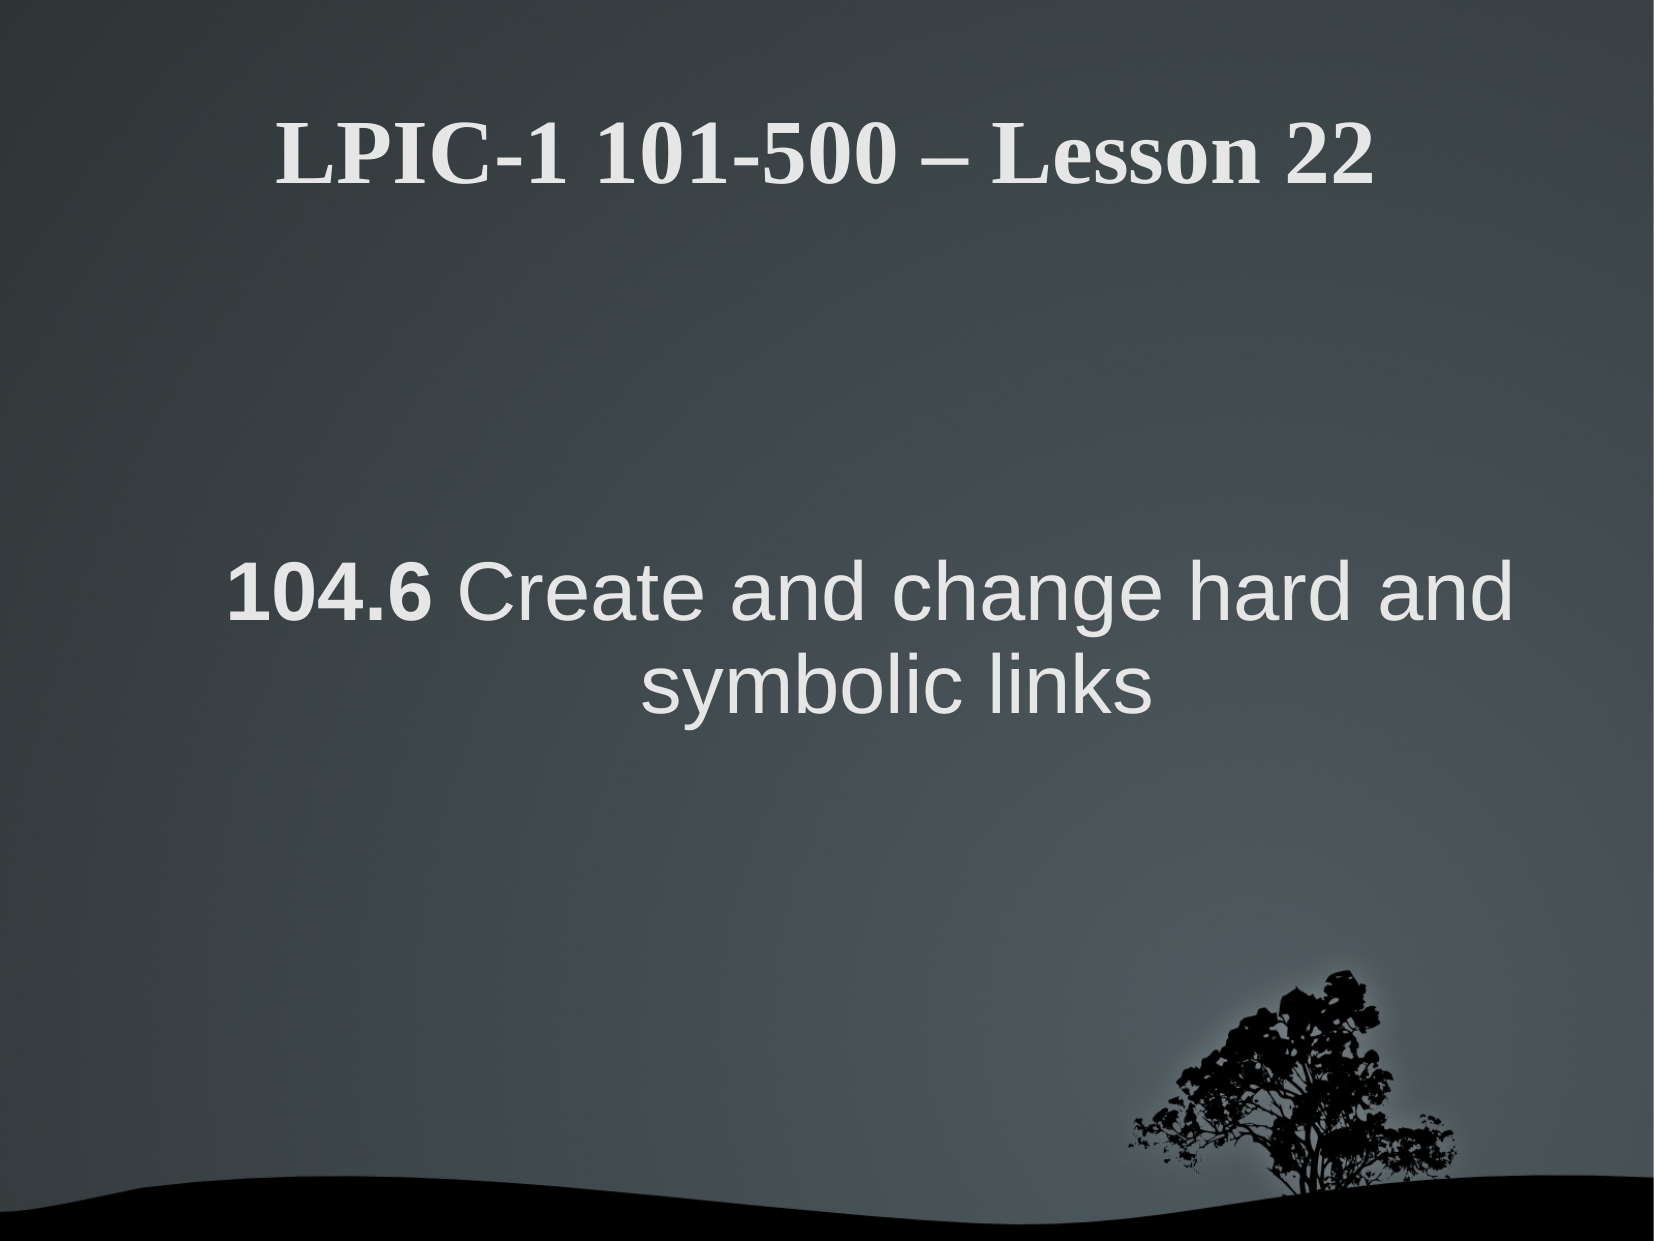

# LPIC-1 101-500 – Lesson 22
104.6 Create and change hard and symbolic links